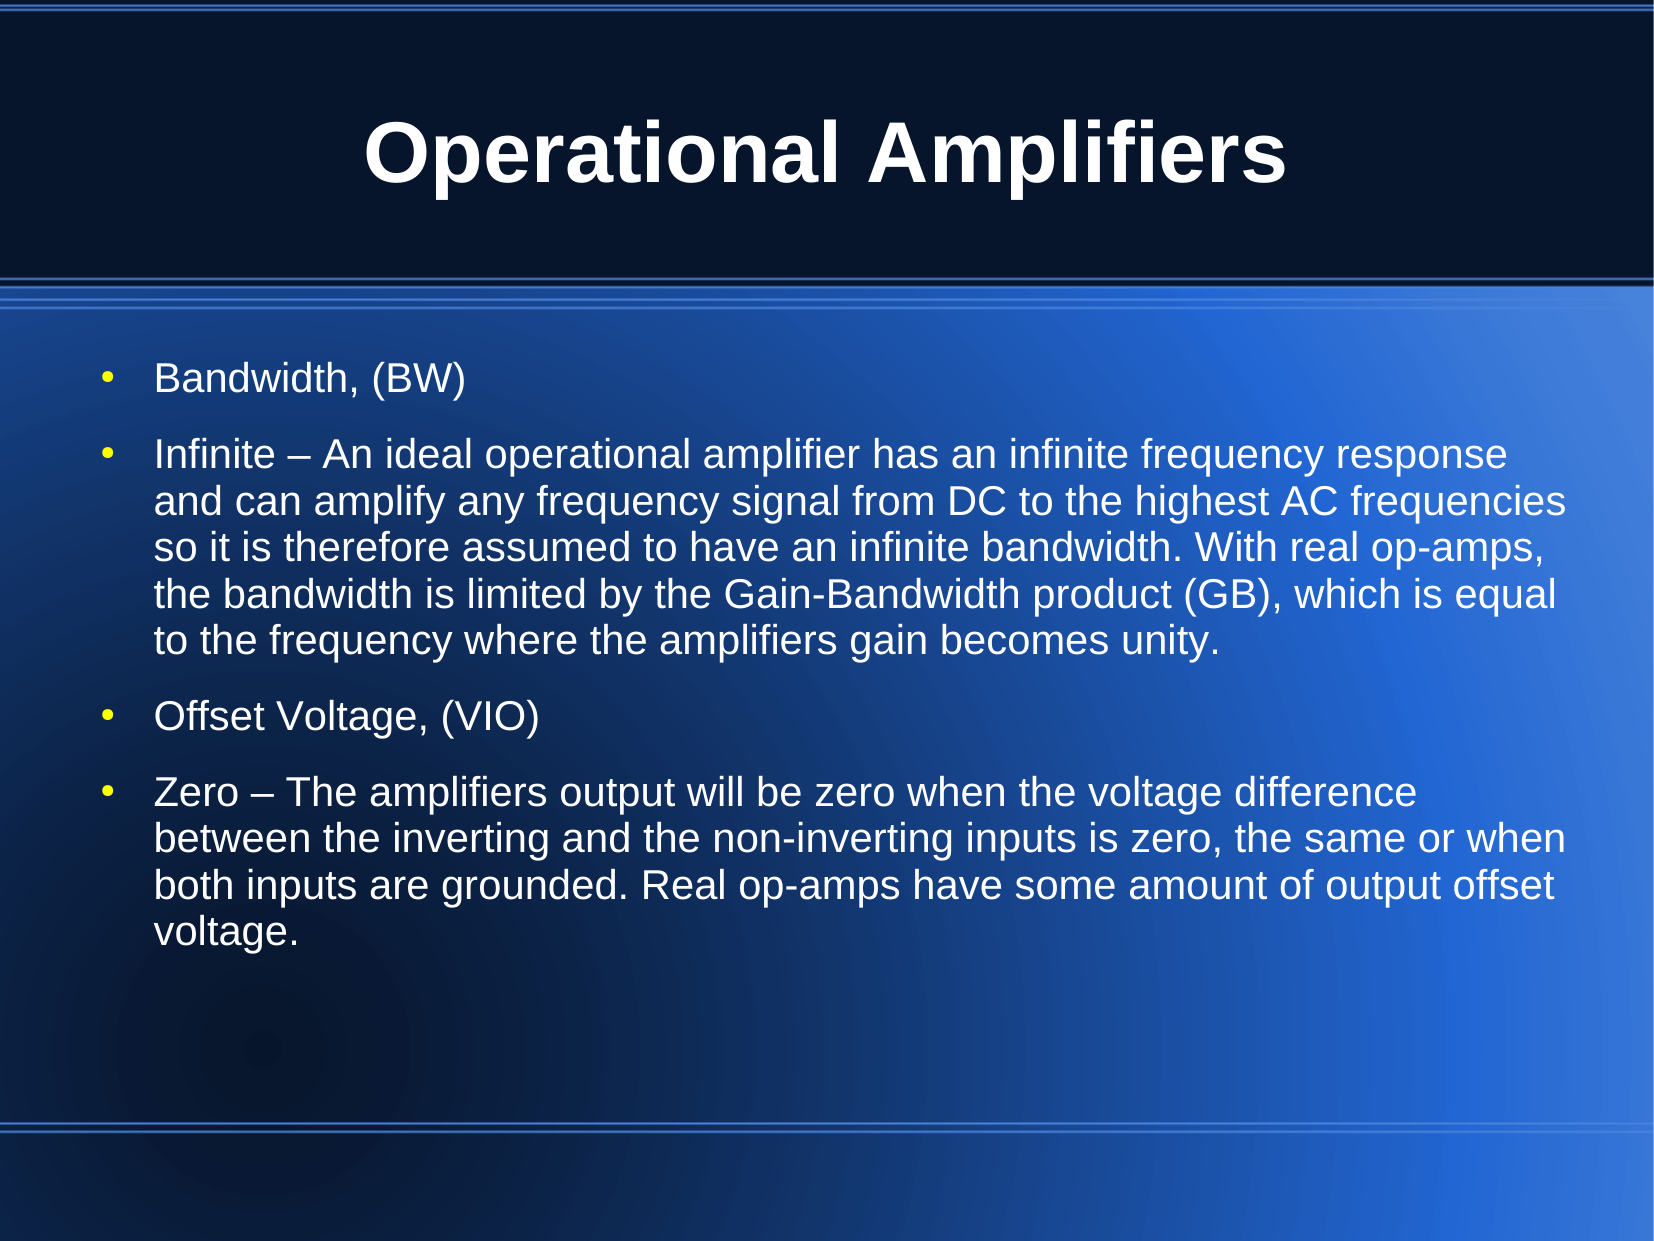

# Operational Amplifiers
Bandwidth, (BW)
Infinite – An ideal operational amplifier has an infinite frequency response and can amplify any frequency signal from DC to the highest AC frequencies so it is therefore assumed to have an infinite bandwidth. With real op-amps, the bandwidth is limited by the Gain-Bandwidth product (GB), which is equal to the frequency where the amplifiers gain becomes unity.
Offset Voltage, (VIO)
Zero – The amplifiers output will be zero when the voltage difference between the inverting and the non-inverting inputs is zero, the same or when both inputs are grounded. Real op-amps have some amount of output offset voltage.